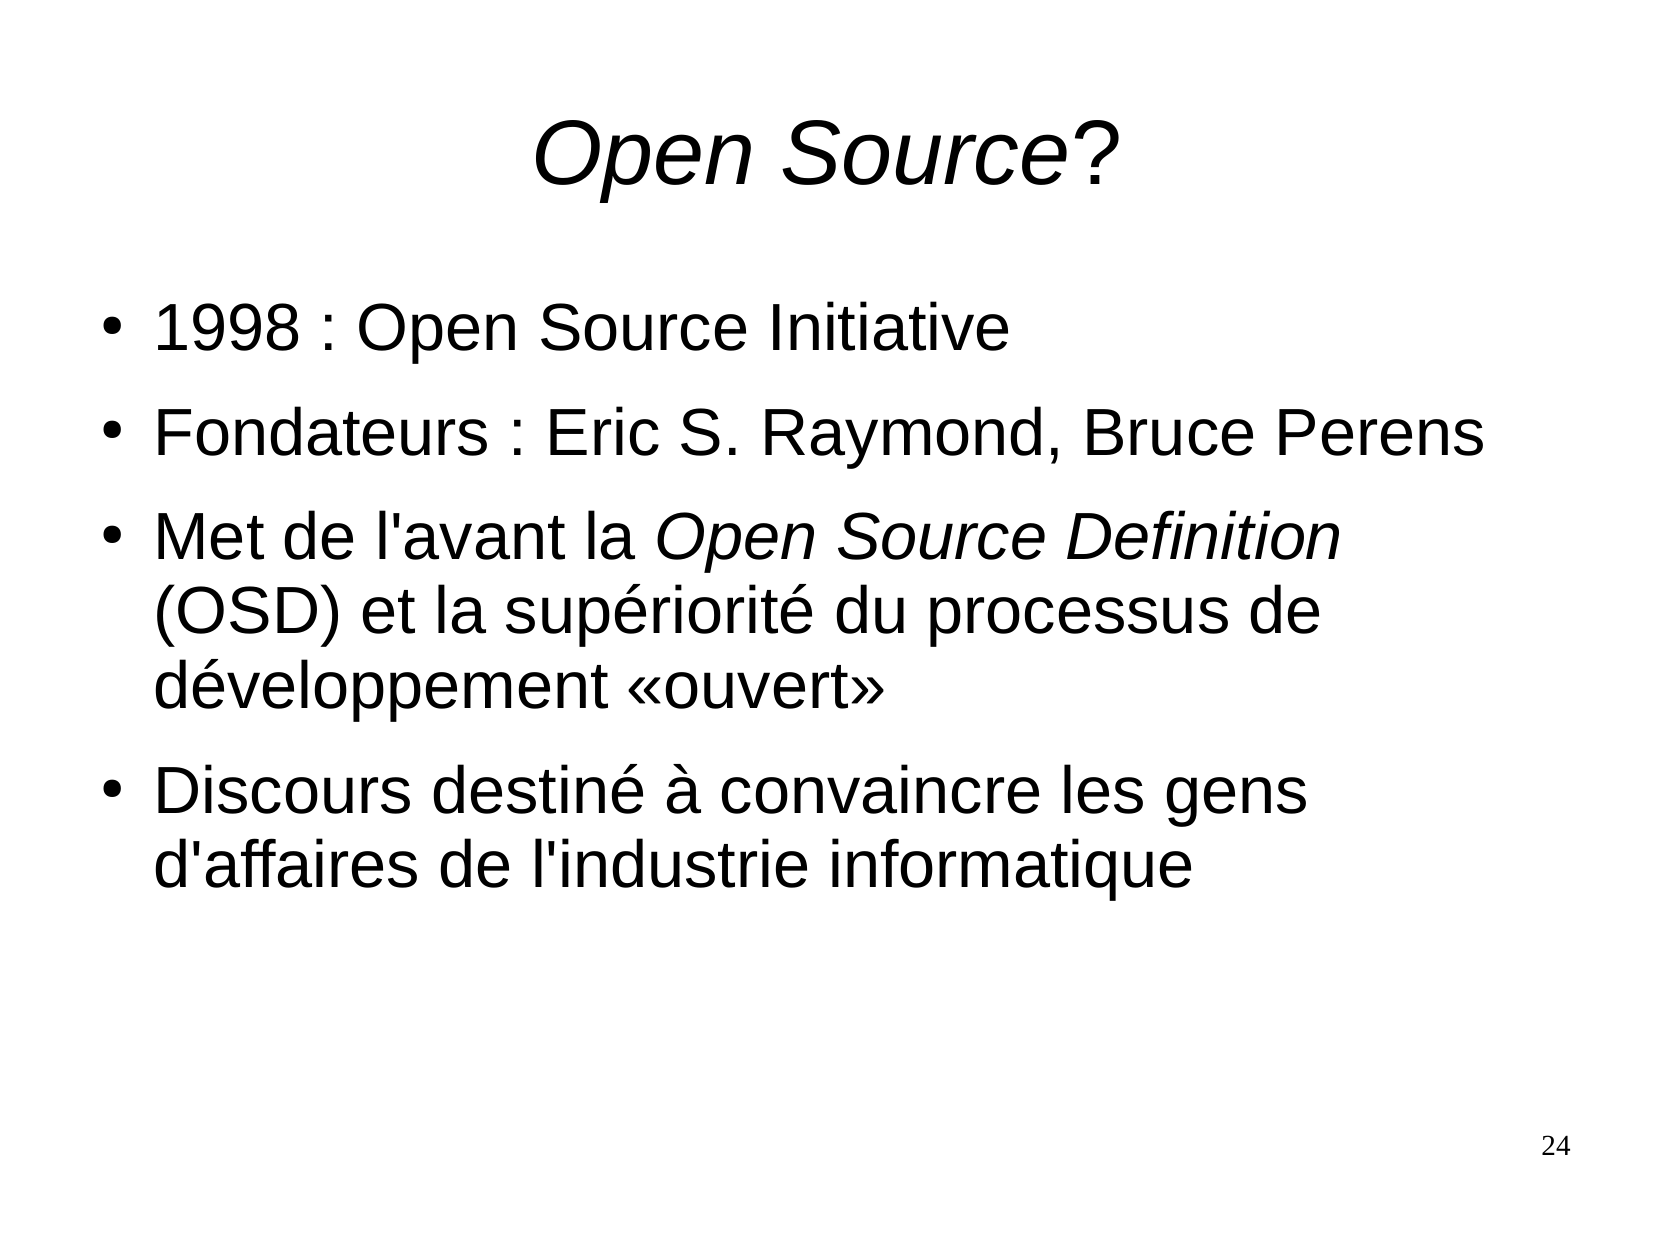

# Open Source?
1998 : Open Source Initiative
Fondateurs : Eric S. Raymond, Bruce Perens
Met de l'avant la Open Source Definition (OSD) et la supériorité du processus de développement «ouvert»
Discours destiné à convaincre les gens d'affaires de l'industrie informatique
24